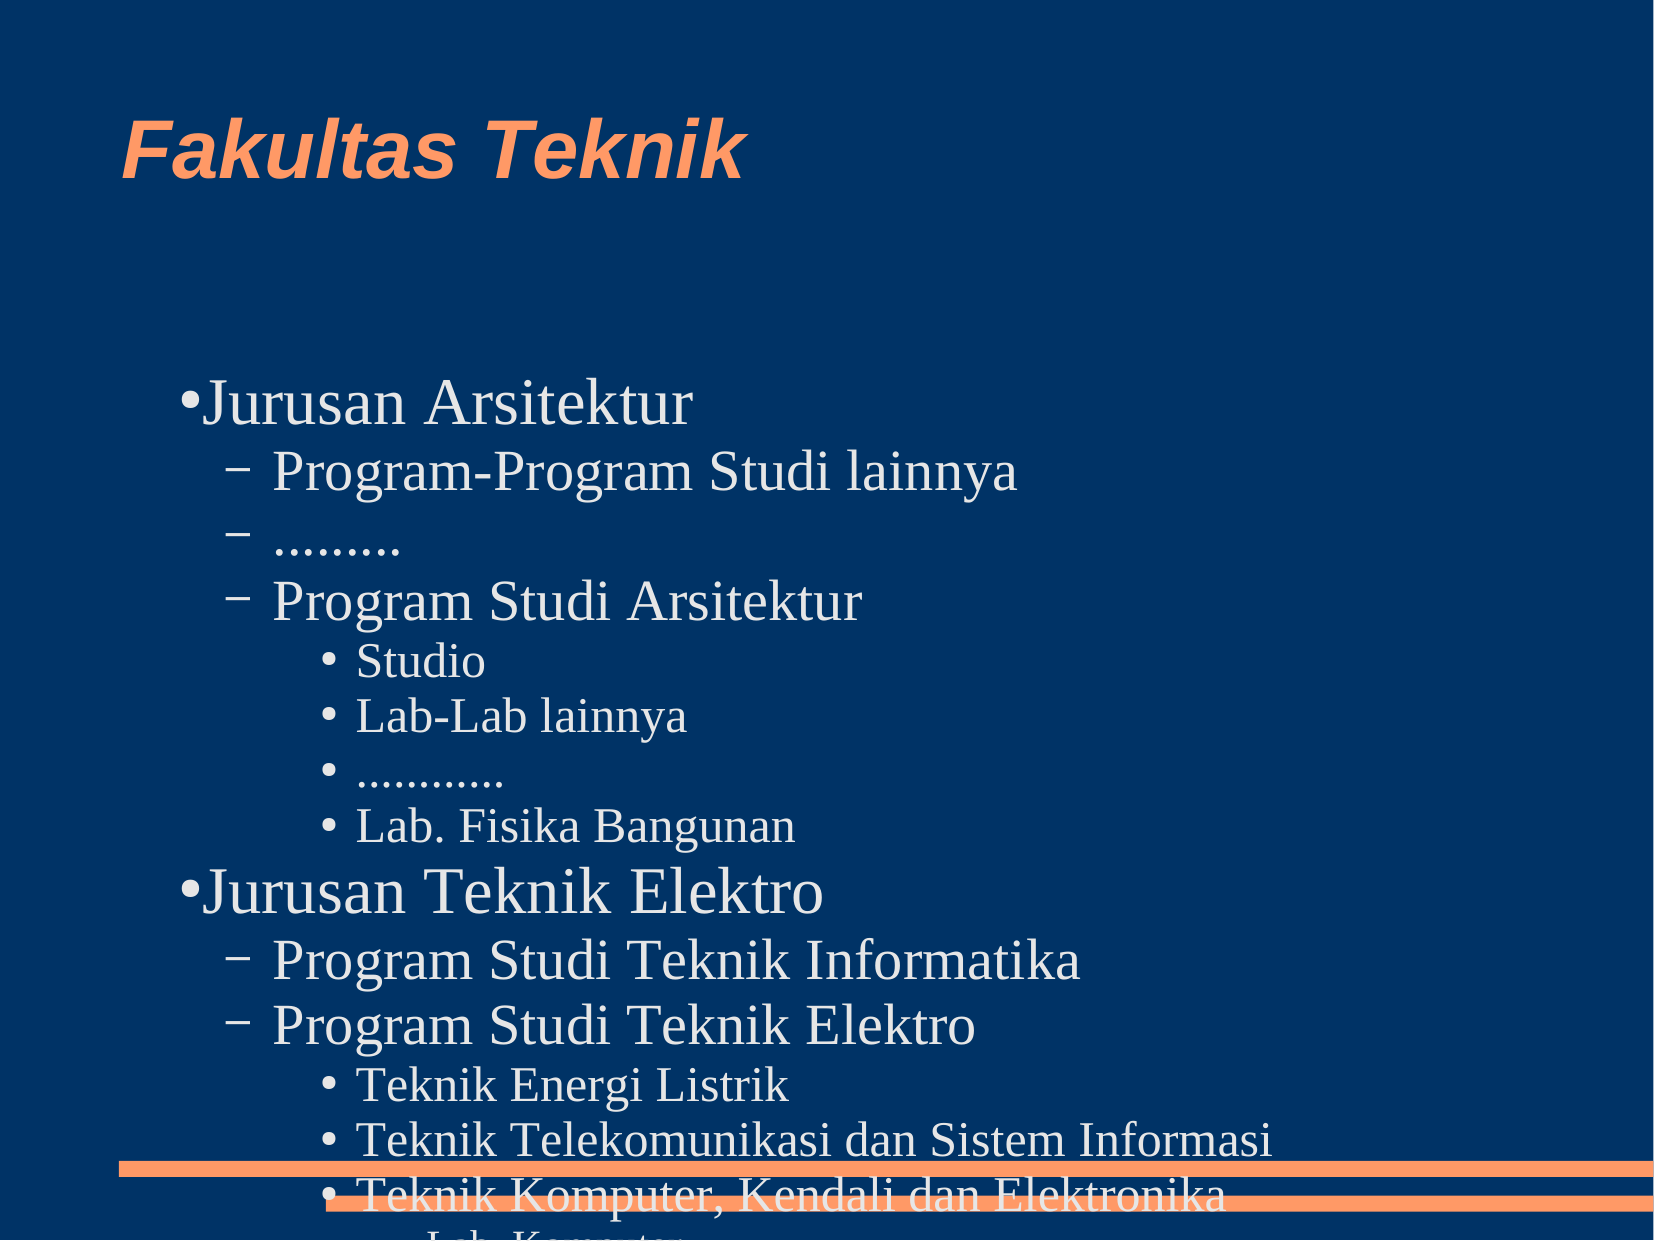

# Fakultas Teknik
Jurusan Arsitektur
Program-Program Studi lainnya
.........
Program Studi Arsitektur
Studio
Lab-Lab lainnya
............
Lab. Fisika Bangunan
Jurusan Teknik Elektro
Program Studi Teknik Informatika
Program Studi Teknik Elektro
Teknik Energi Listrik
Teknik Telekomunikasi dan Sistem Informasi
Teknik Komputer, Kendali dan Elektronika
Lab. Komputer
Lab. Elektronika dan Divais
Lab. Sistem Kendali dan Instrumentasi
Jurusan-Jurusan Lain